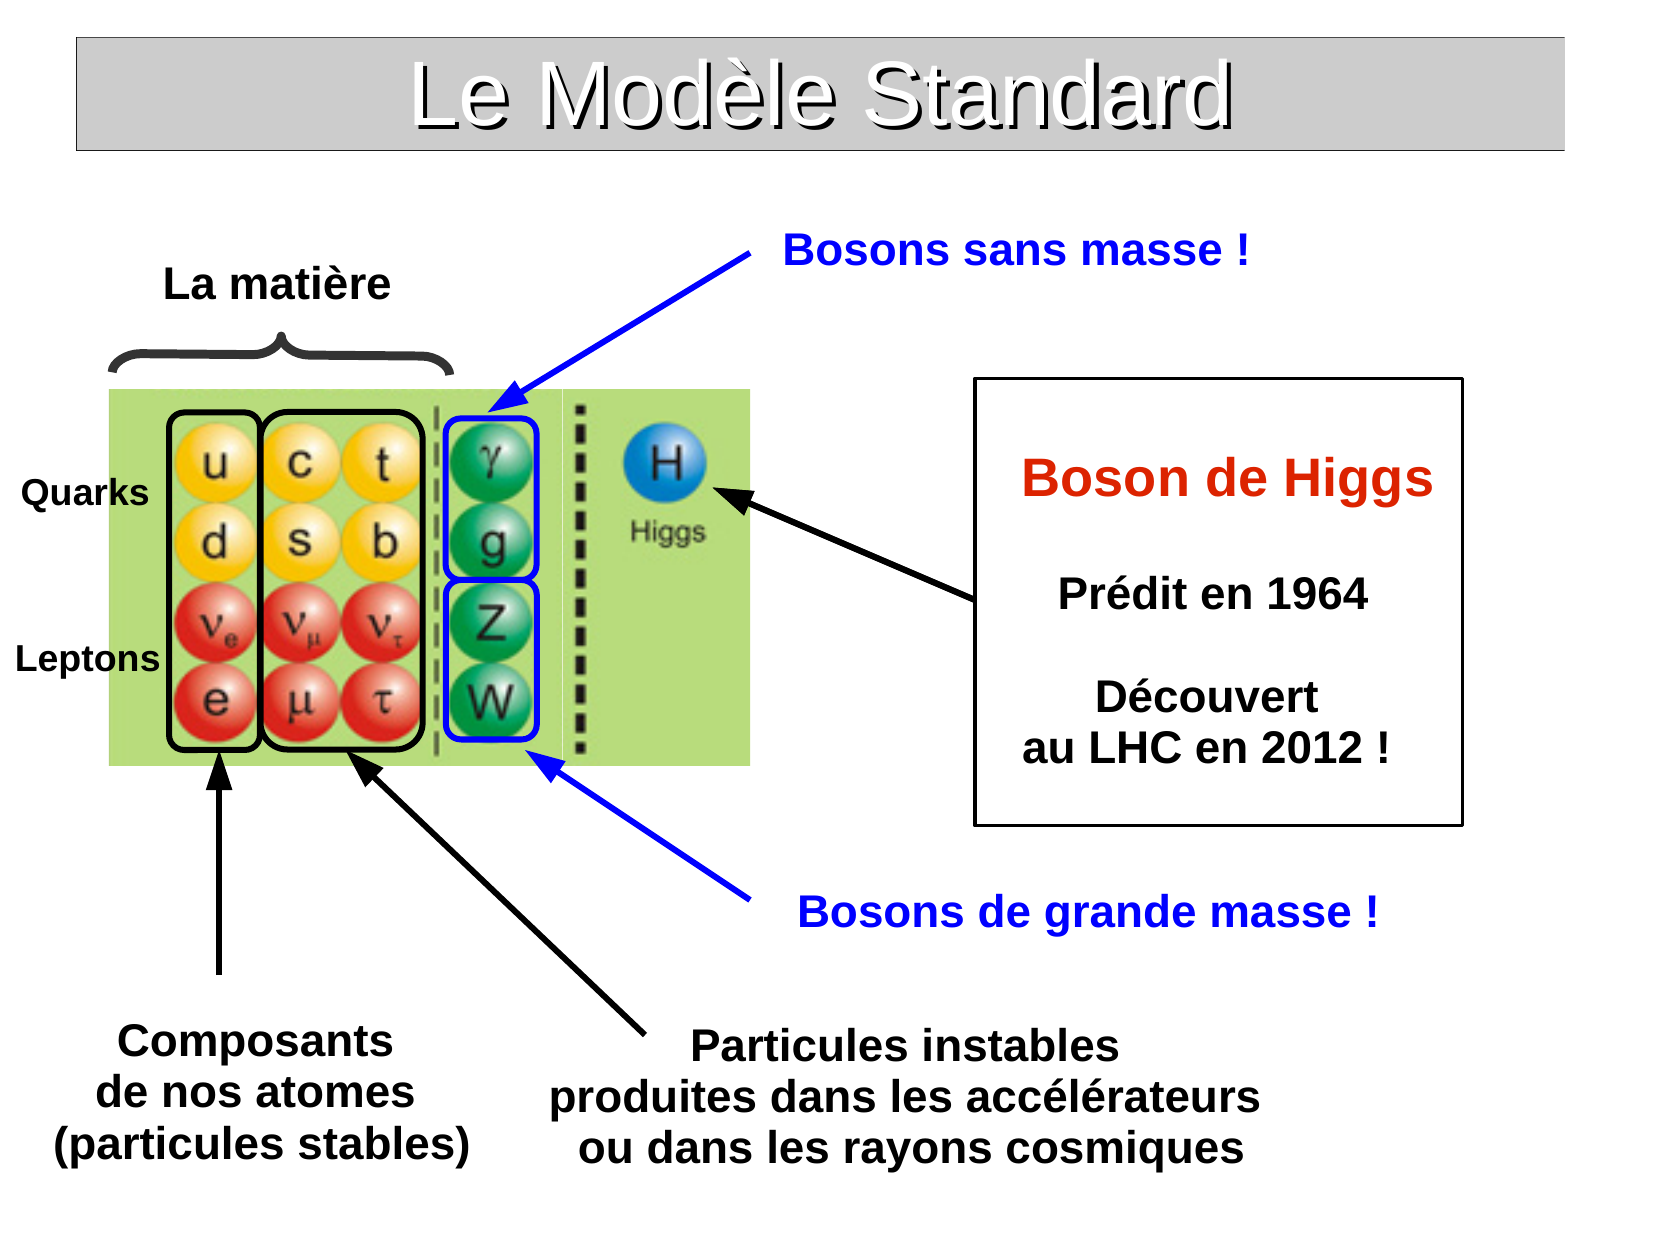

# Le Modèle Standard
Bosons sans masse !
La matière
 Boson de Higgs
Prédit en 1964
Découvert
au LHC en 2012 !
Les interactions
Particules instables
produites dans les accélérateurs
ou dans les rayons cosmiques
Composants
de nos atomes
(particules stables)
Quarks
Bosons de grande masse !
Leptons